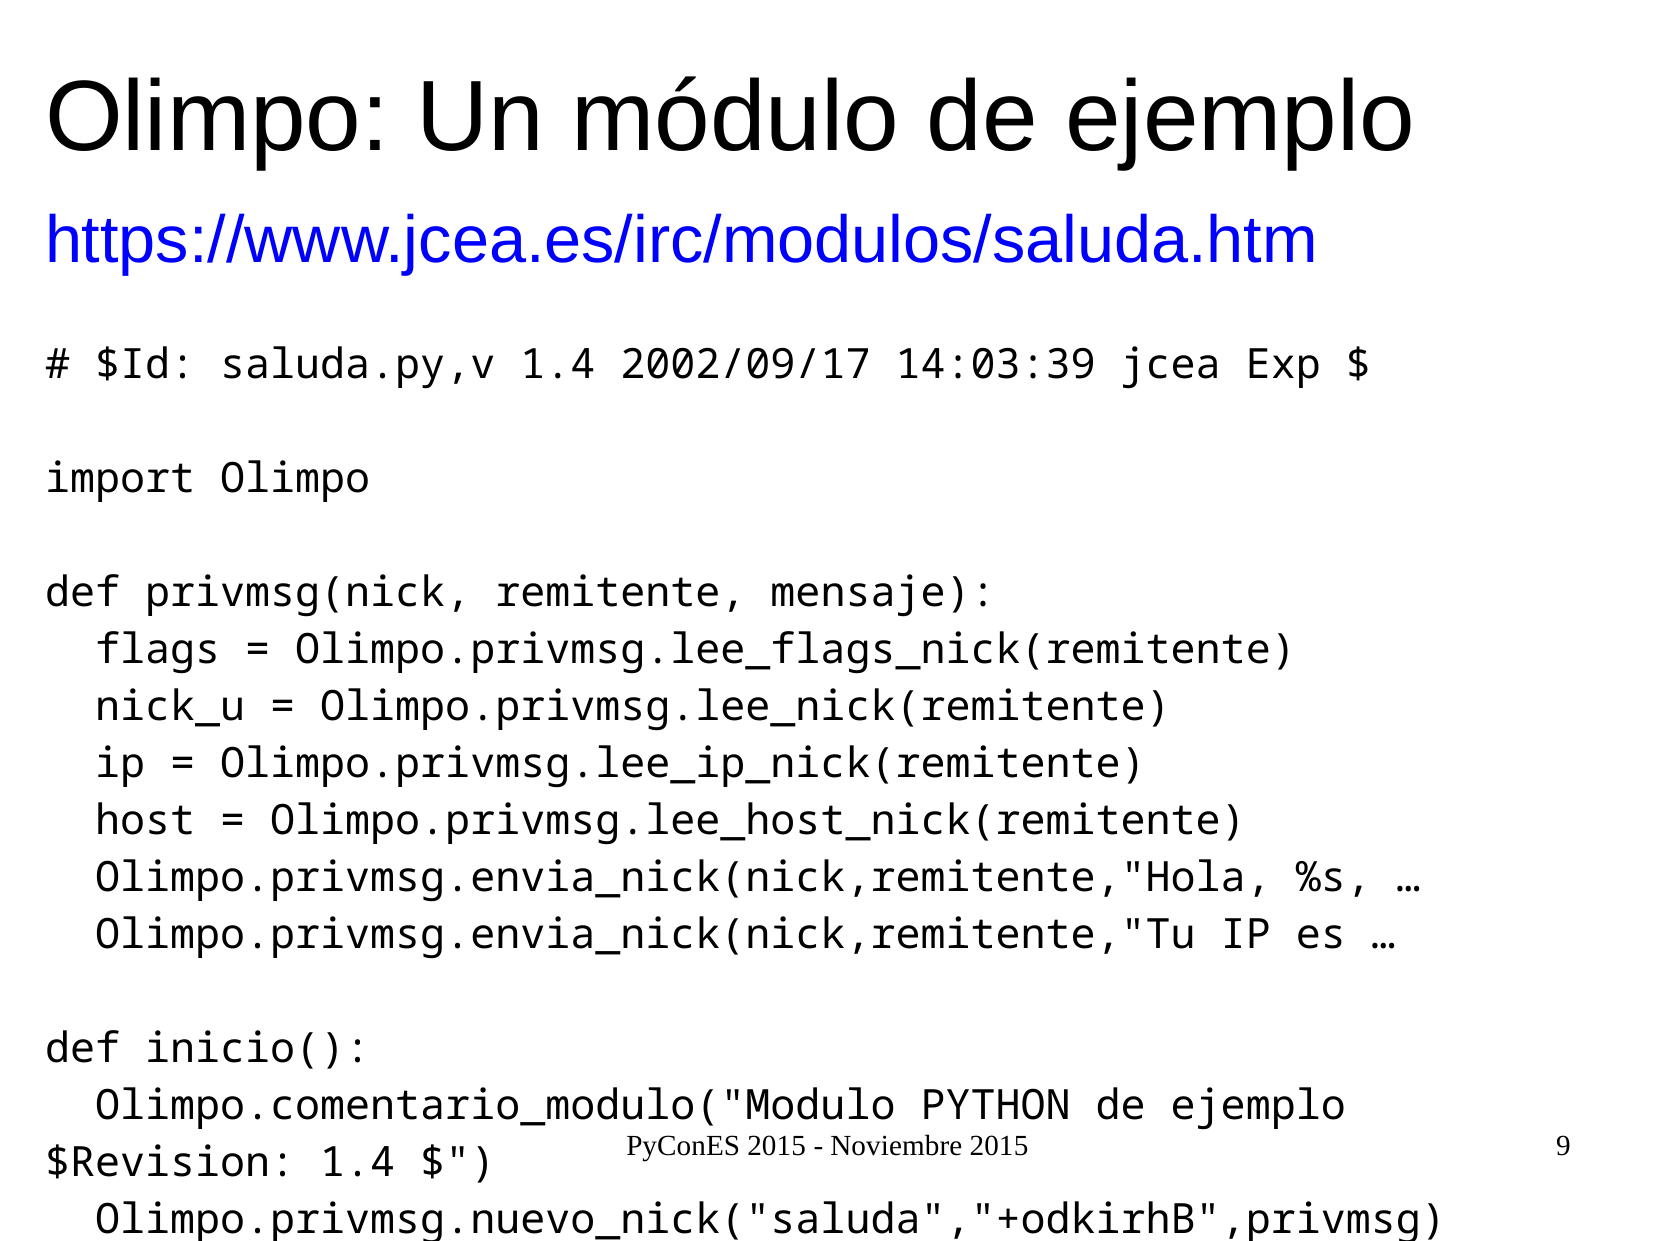

# Olimpo: Un módulo de ejemplo
https://www.jcea.es/irc/modulos/saluda.htm
# $Id: saluda.py,v 1.4 2002/09/17 14:03:39 jcea Exp $
import Olimpo
def privmsg(nick, remitente, mensaje):
 flags = Olimpo.privmsg.lee_flags_nick(remitente)
 nick_u = Olimpo.privmsg.lee_nick(remitente)
 ip = Olimpo.privmsg.lee_ip_nick(remitente)
 host = Olimpo.privmsg.lee_host_nick(remitente)
 Olimpo.privmsg.envia_nick(nick,remitente,"Hola, %s, …
 Olimpo.privmsg.envia_nick(nick,remitente,"Tu IP es …
def inicio():
 Olimpo.comentario_modulo("Modulo PYTHON de ejemplo $Revision: 1.4 $")
 Olimpo.privmsg.nuevo_nick("saluda","+odkirhB",privmsg)
PyConES 2015 - Noviembre 2015
9